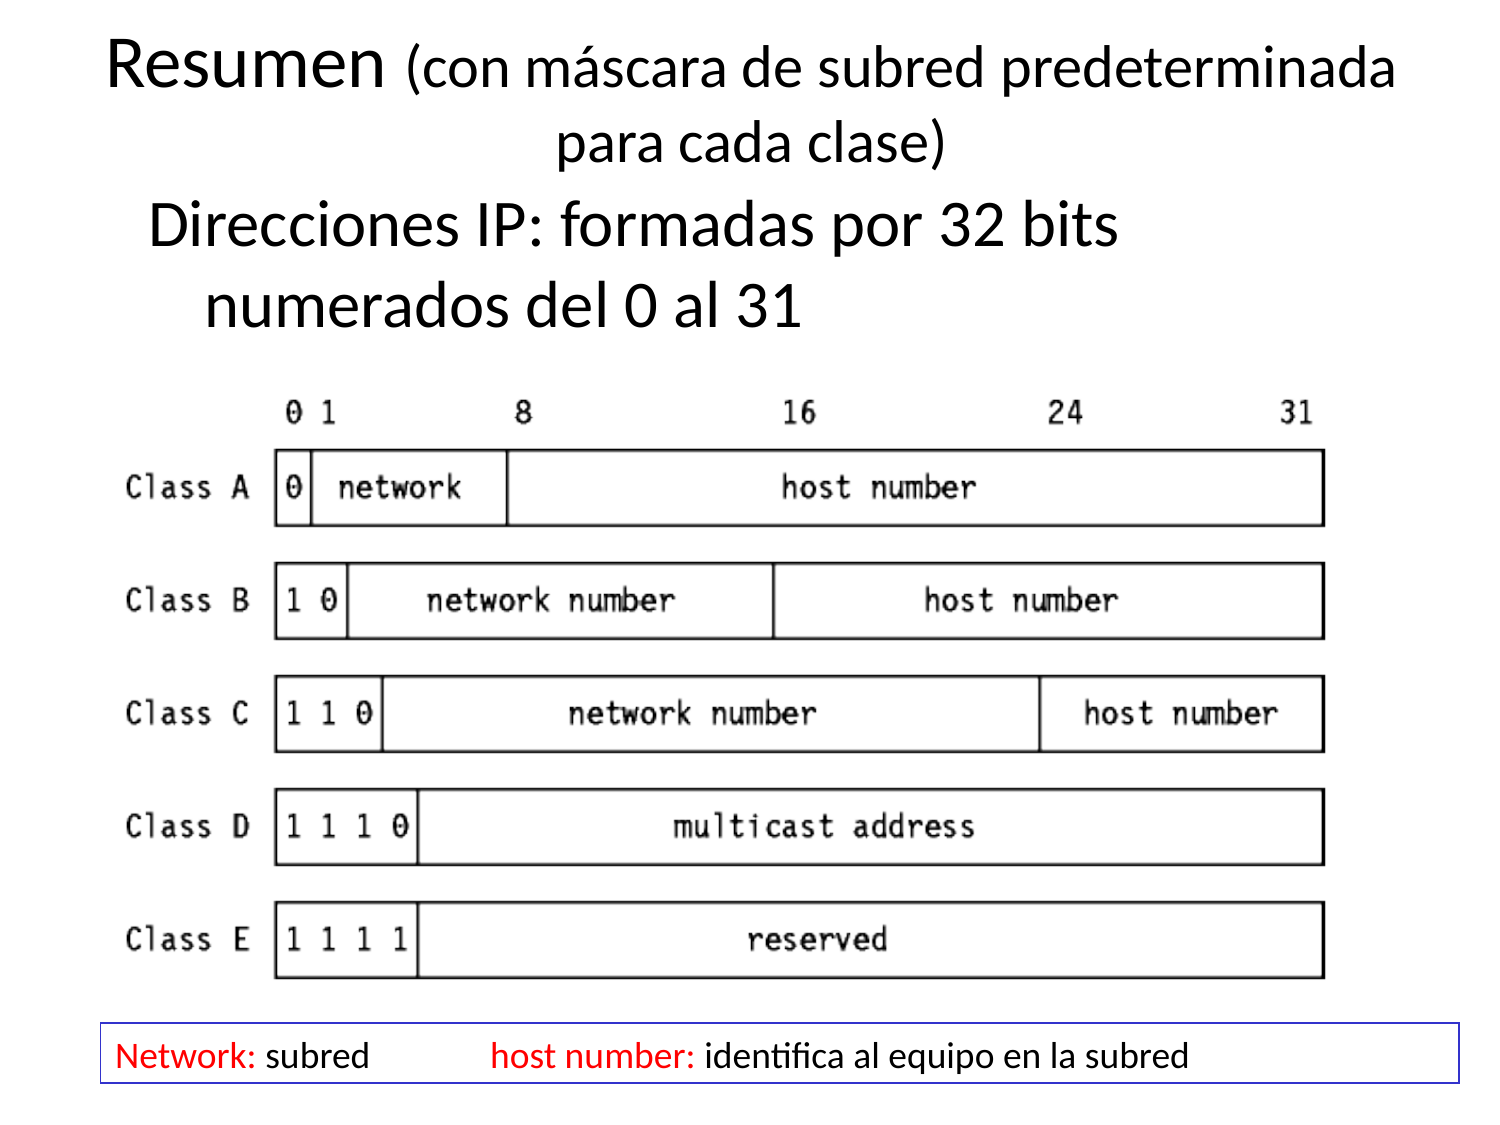

# Resumen (con máscara de subred predeterminada para cada clase)
Direcciones IP: formadas por 32 bits numerados del 0 al 31
Network: subred		host number: identifica al equipo en la subred